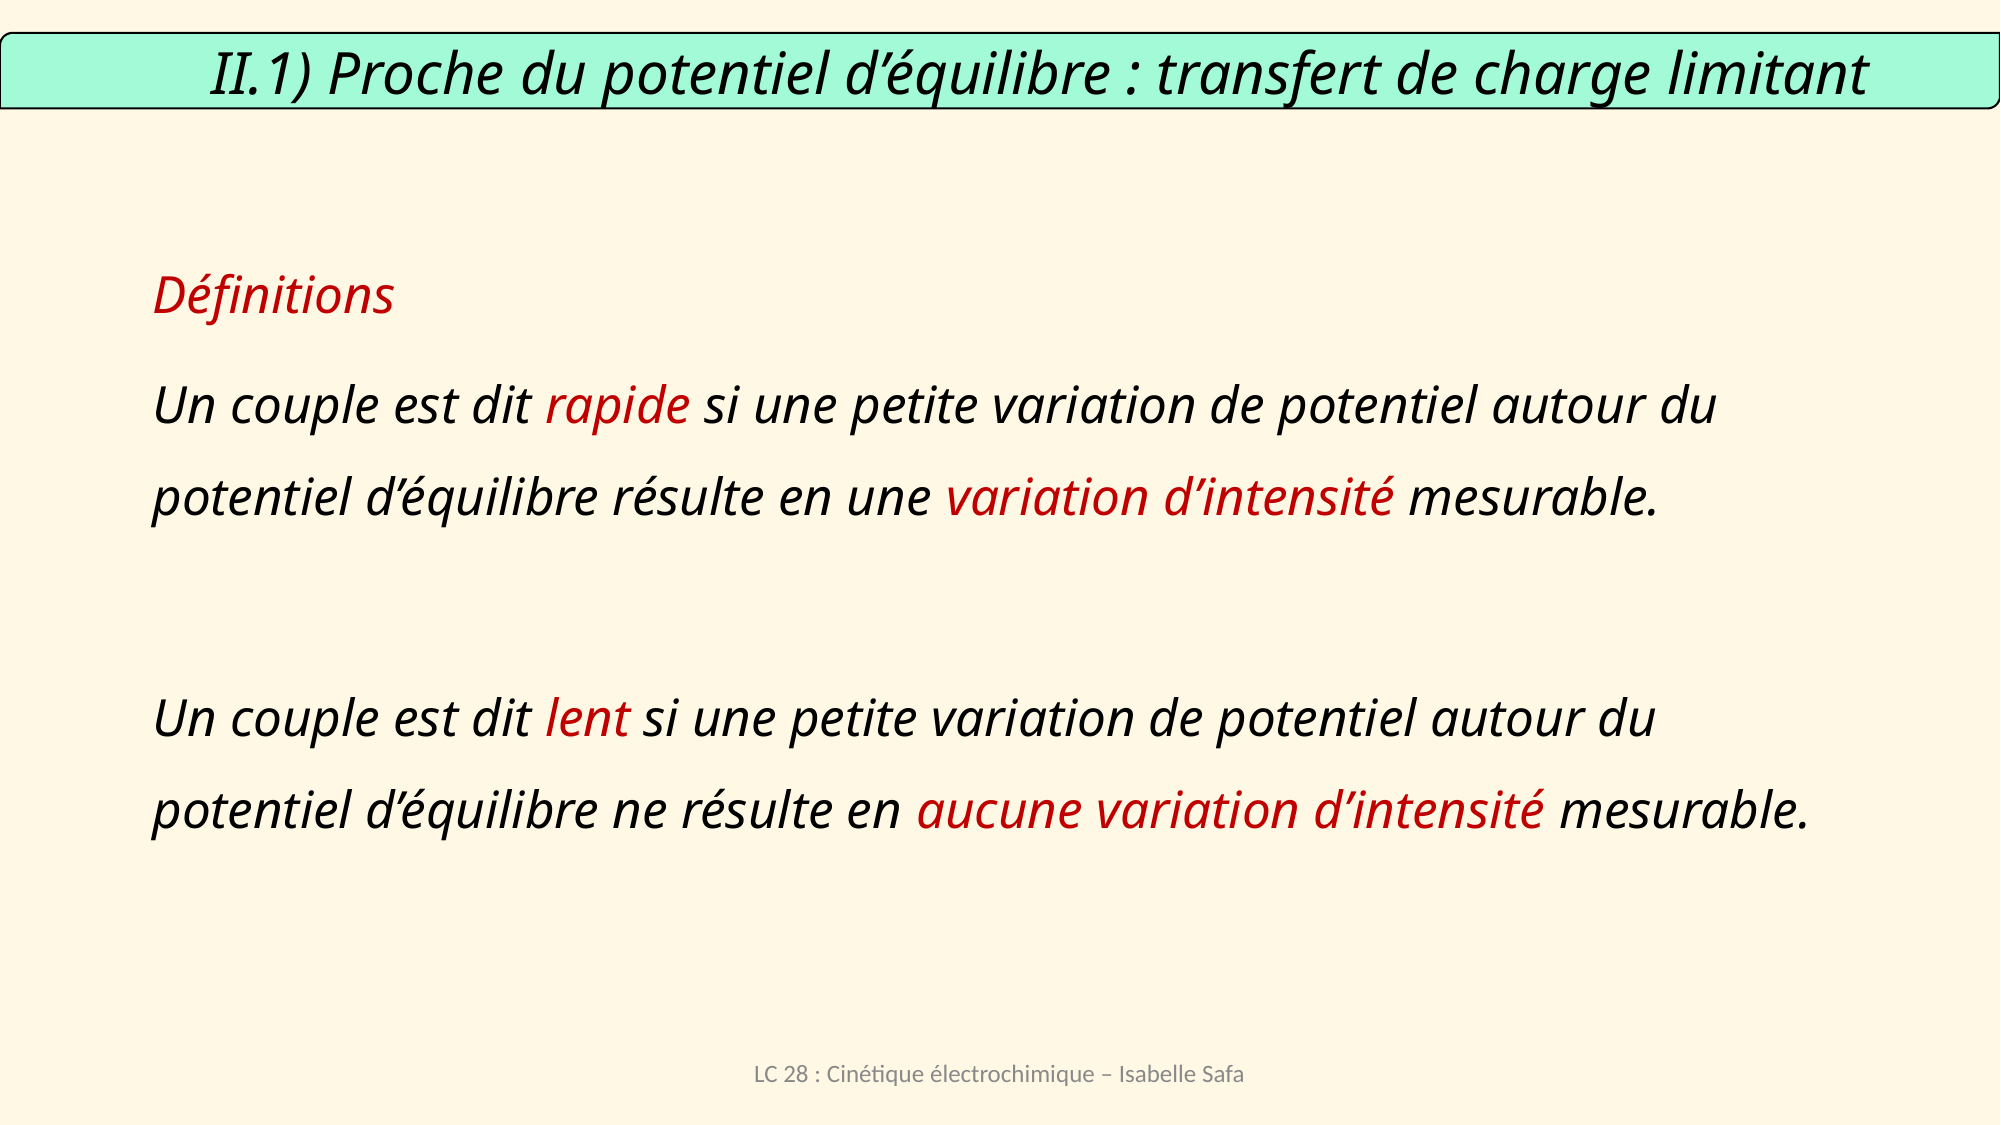

II.1) Proche du potentiel d’équilibre : transfert de charge limitant
# Définitions
Un couple est dit rapide si une petite variation de potentiel autour du potentiel d’équilibre résulte en une variation d’intensité mesurable.
Un couple est dit lent si une petite variation de potentiel autour du potentiel d’équilibre ne résulte en aucune variation d’intensité mesurable.
LC 28 : Cinétique électrochimique – Isabelle Safa